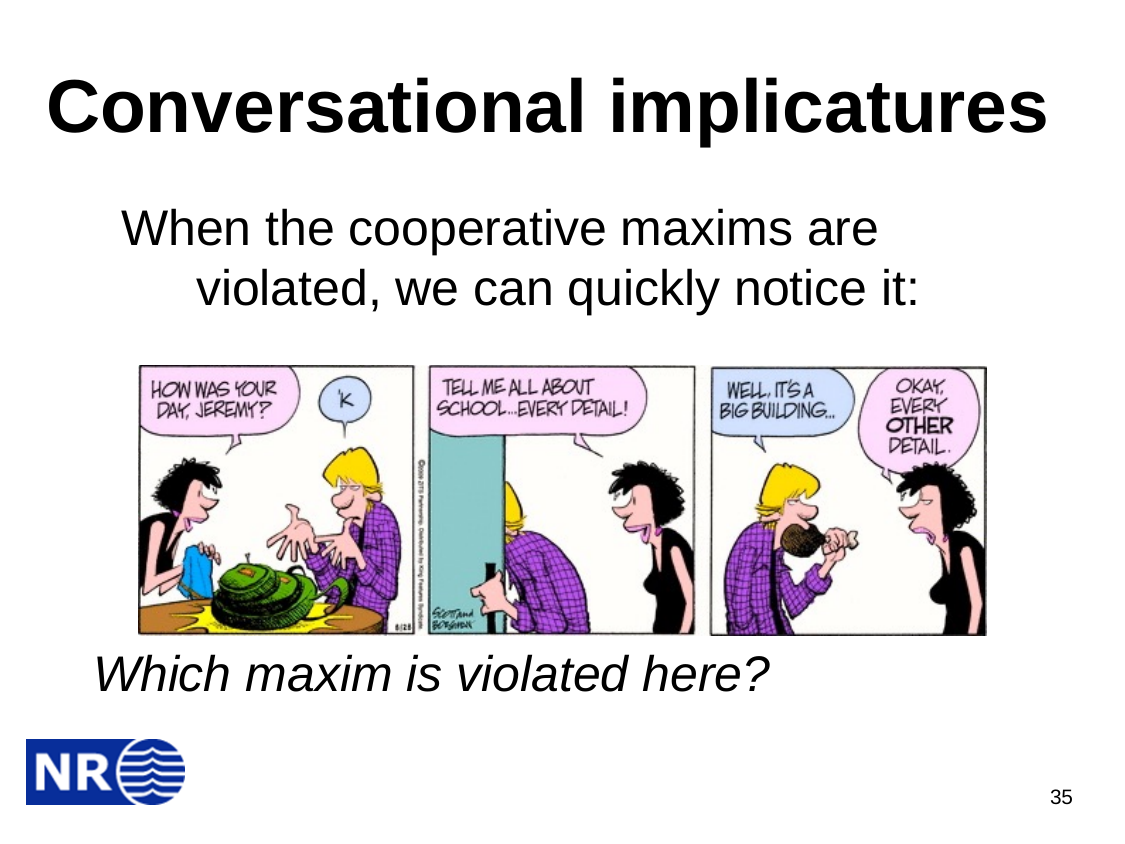

# Conversational implicatures
When the cooperative maxims are violated, we can quickly notice it:
Which maxim is violated here?
35